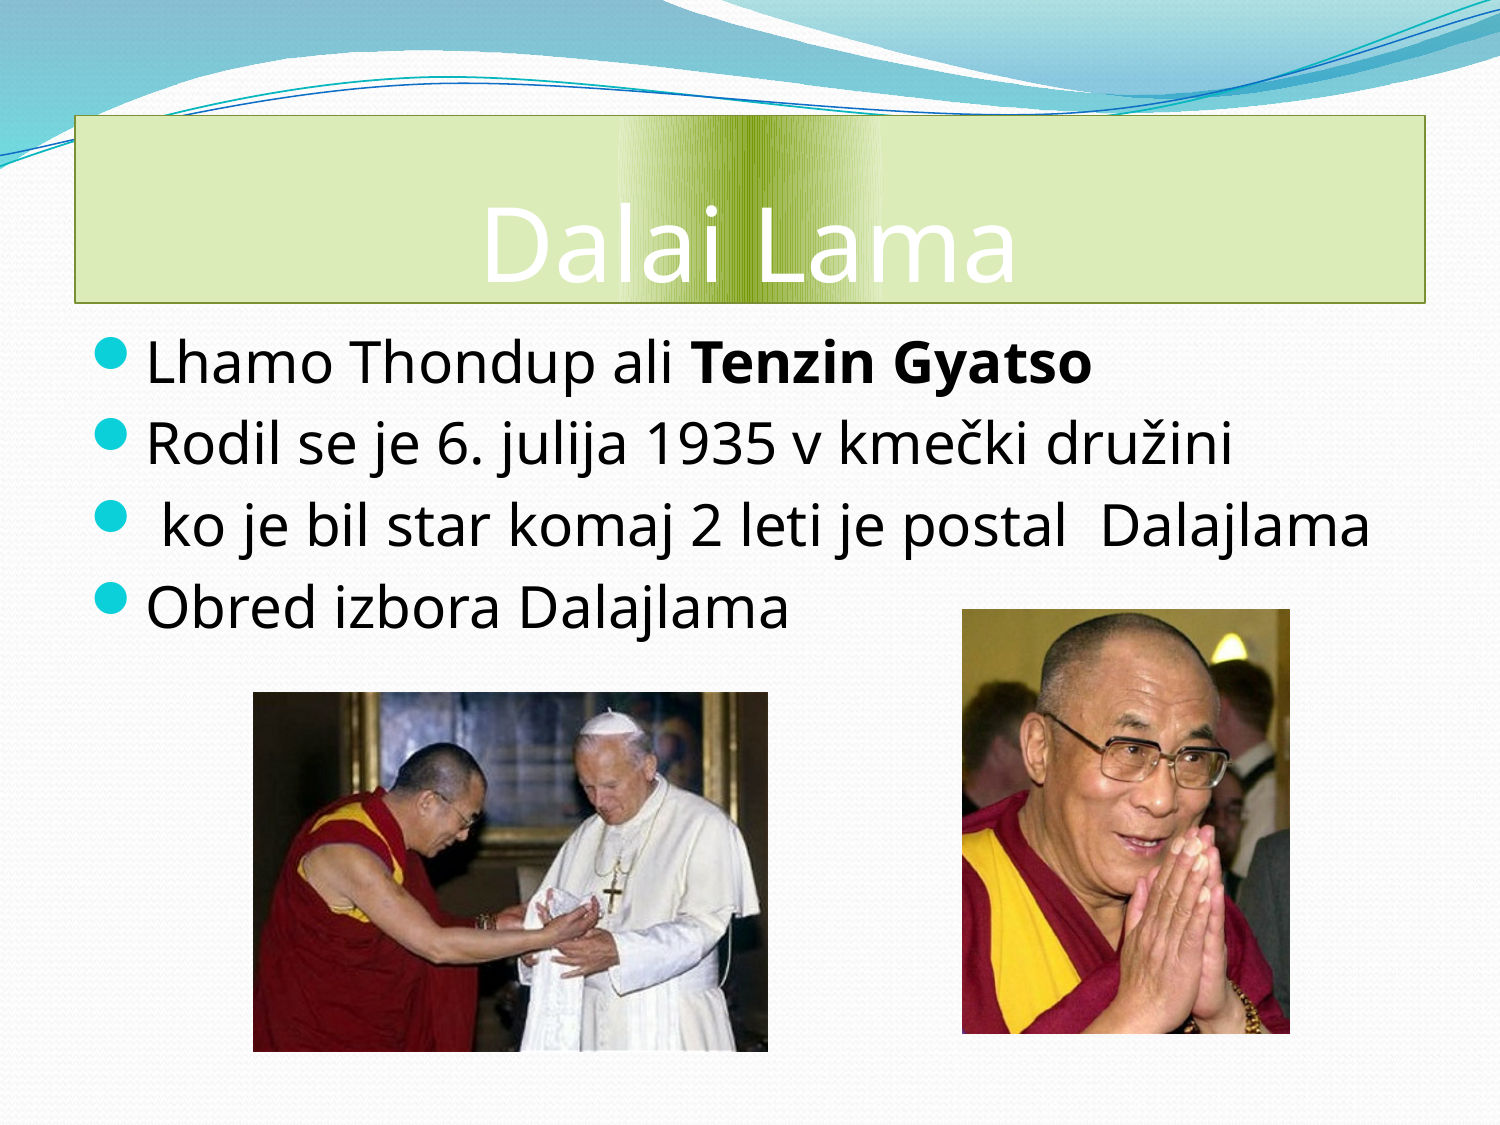

# Dalai Lama
Lhamo Thondup ali Tenzin Gyatso
Rodil se je 6. julija 1935 v kmečki družini
 ko je bil star komaj 2 leti je postal Dalajlama
Obred izbora Dalajlama